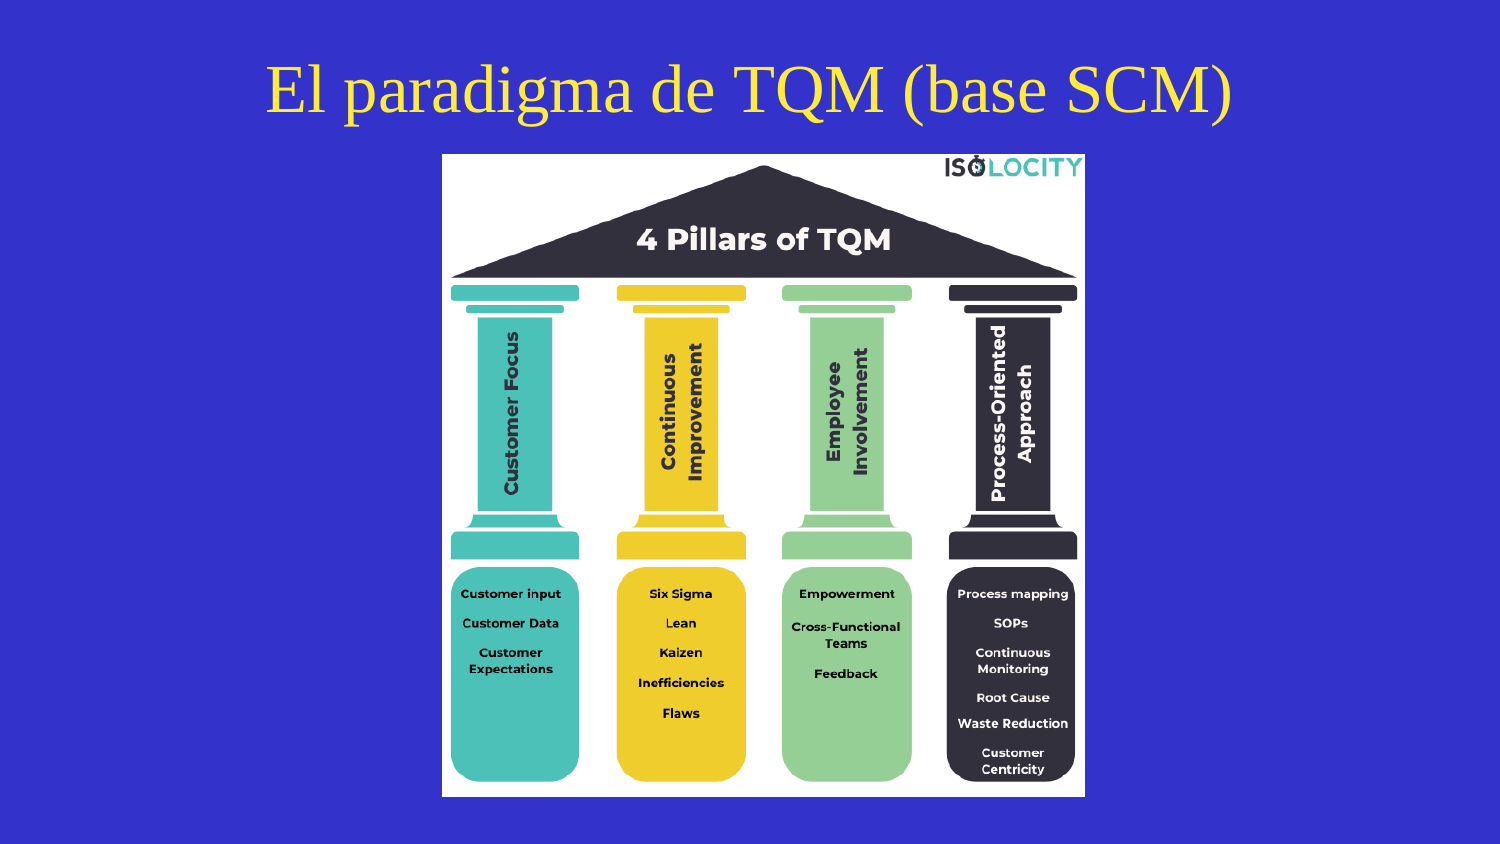

# El paradigma de TQM (base SCM)